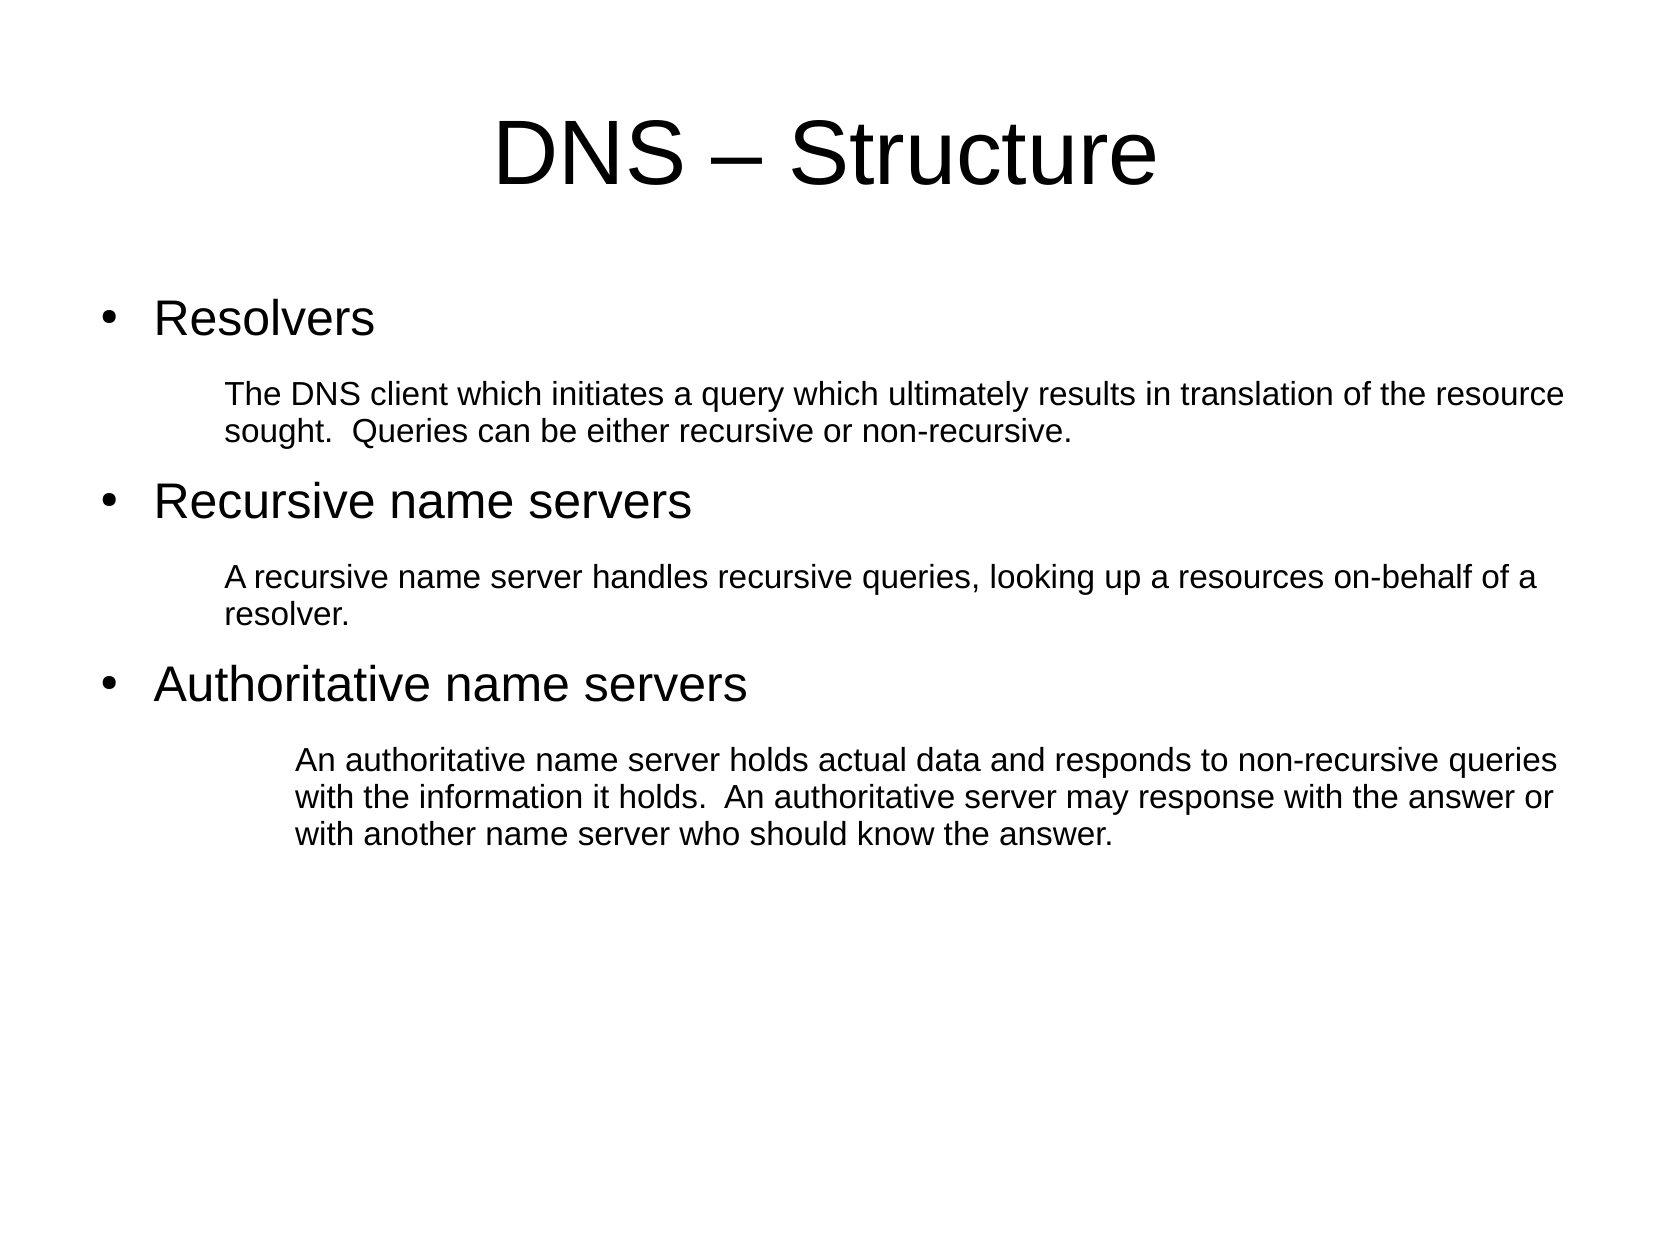

# DNS – Structure
Resolvers
The DNS client which initiates a query which ultimately results in translation of the resource sought. Queries can be either recursive or non-recursive.
Recursive name servers
A recursive name server handles recursive queries, looking up a resources on-behalf of a resolver.
Authoritative name servers
An authoritative name server holds actual data and responds to non-recursive queries with the information it holds. An authoritative server may response with the answer or with another name server who should know the answer.